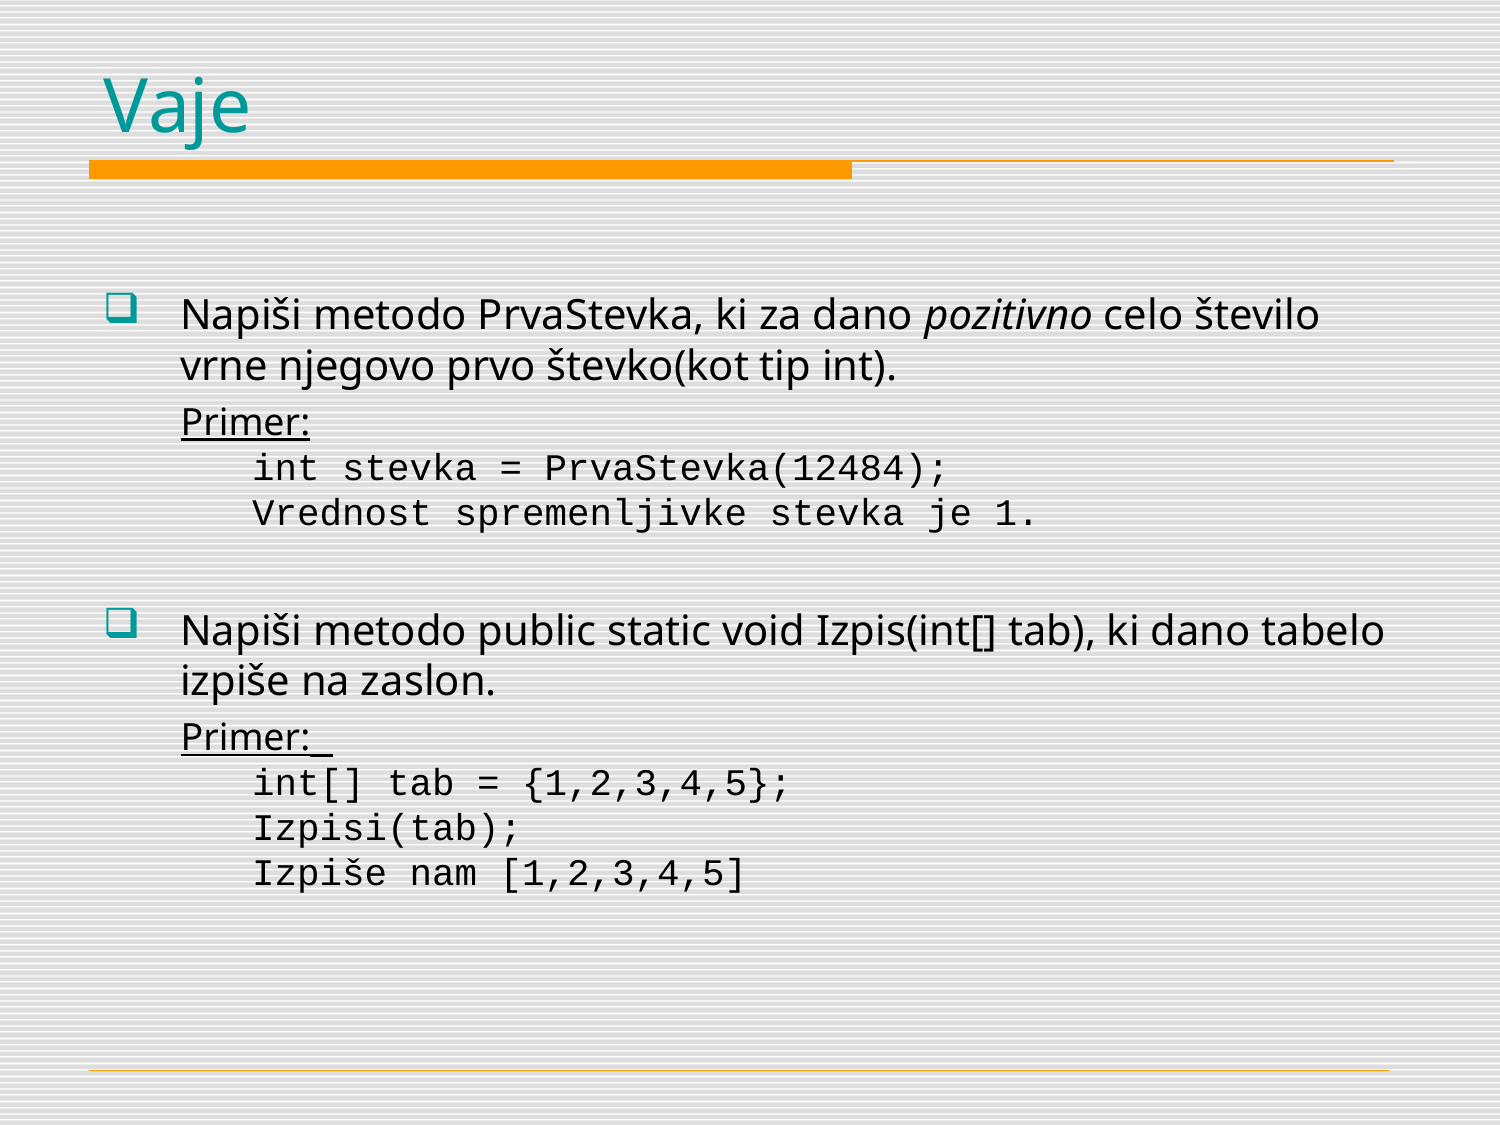

# Vaje
Napiši metodo PrvaStevka, ki za dano pozitivno celo število vrne njegovo prvo števko(kot tip int).
Primer:
int stevka = PrvaStevka(12484);
Vrednost spremenljivke stevka je 1.
Napiši metodo public static void Izpis(int[] tab), ki dano tabelo izpiše na zaslon.
Primer:
int[] tab = {1,2,3,4,5};
Izpisi(tab);
Izpiše nam [1,2,3,4,5]